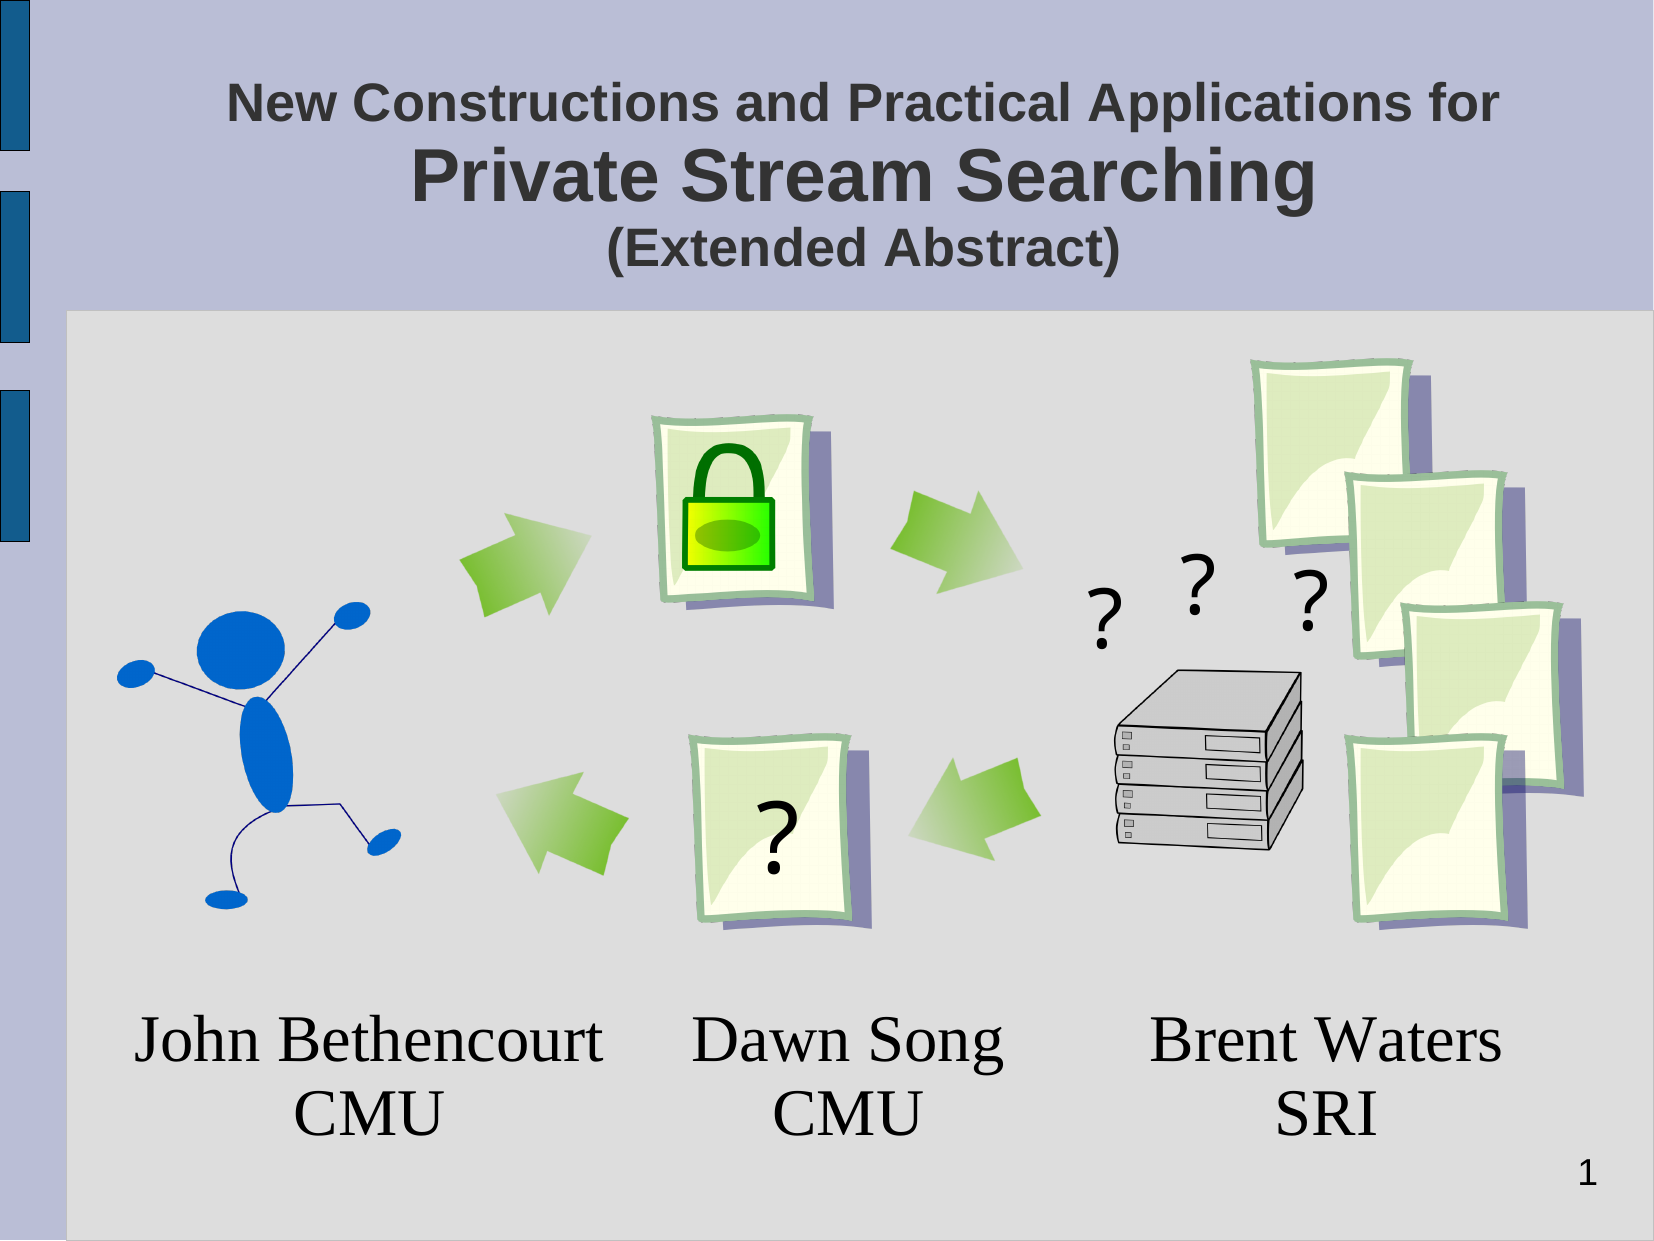

# New Constructions and Practical Applications for Private Stream Searching (Extended Abstract)
?
?
?
?
John Bethencourt
CMU
Dawn Song
CMU
Brent Waters
SRI